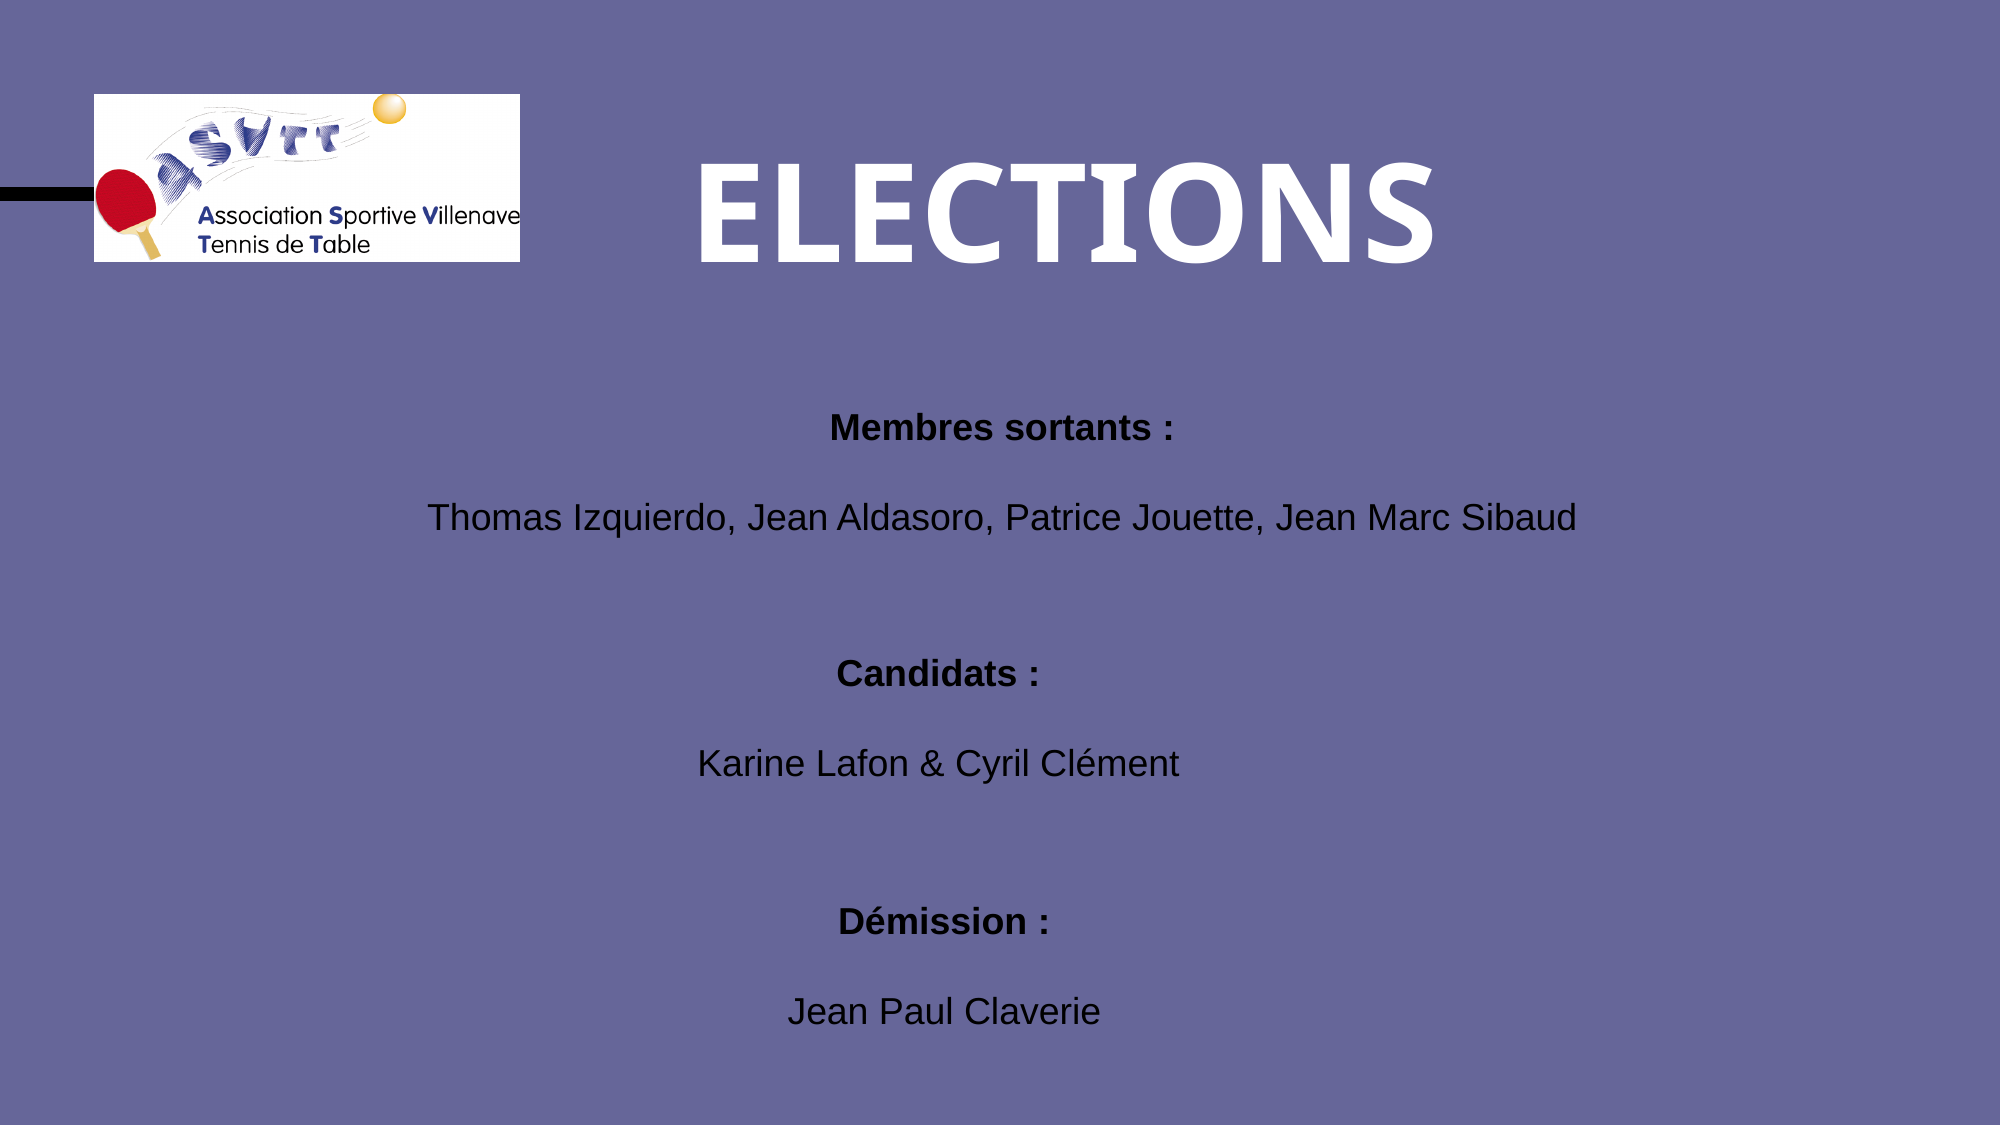

# ELECTIONS
Membres sortants :
Thomas Izquierdo, Jean Aldasoro, Patrice Jouette, Jean Marc Sibaud
Candidats :
Karine Lafon & Cyril Clément
Démission :
Jean Paul Claverie